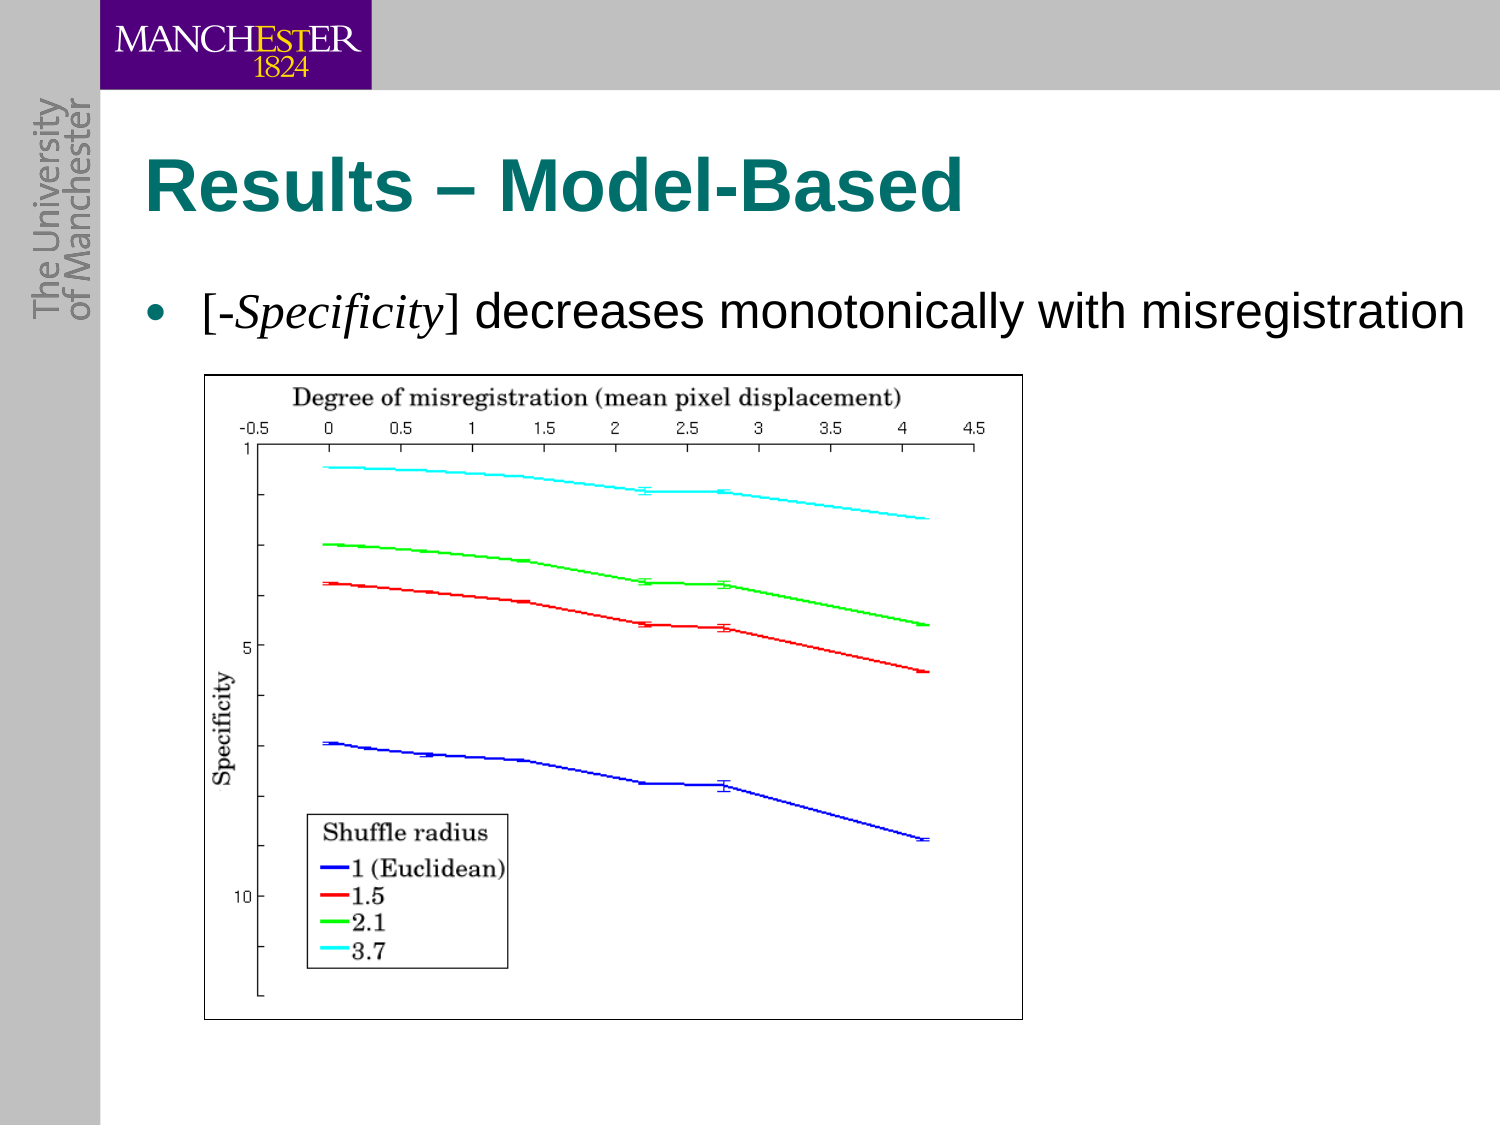

# Results – Model-Based
[-Specificity] decreases monotonically with misregistration